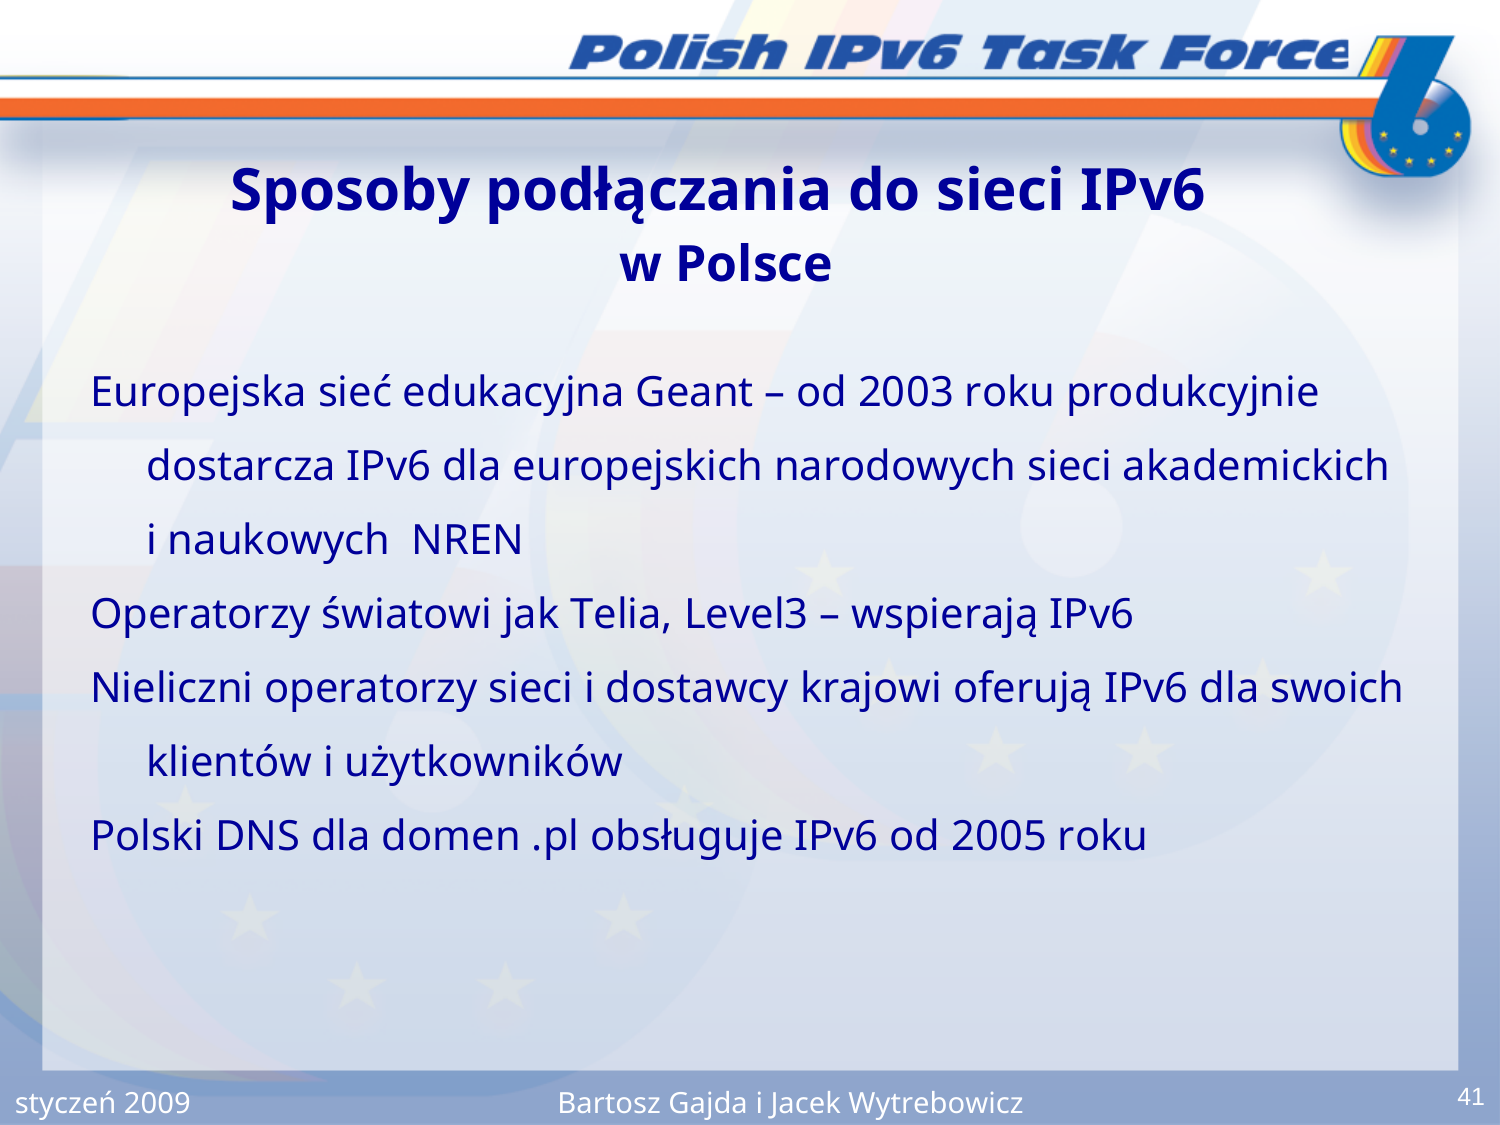

Sposoby podłączania do sieci IPv6
w Polsce
Europejska sieć edukacyjna Geant – od 2003 roku produkcyjnie dostarcza IPv6 dla europejskich narodowych sieci akademickich
i naukowych NREN
Operatorzy światowi jak Telia, Level3 – wspierają IPv6
Nieliczni operatorzy sieci i dostawcy krajowi oferują IPv6 dla swoich klientów i użytkowników
Polski DNS dla domen .pl obsługuje IPv6 od 2005 roku
styczeń 2009
Bartosz Gajda i Jacek Wytrebowicz
41